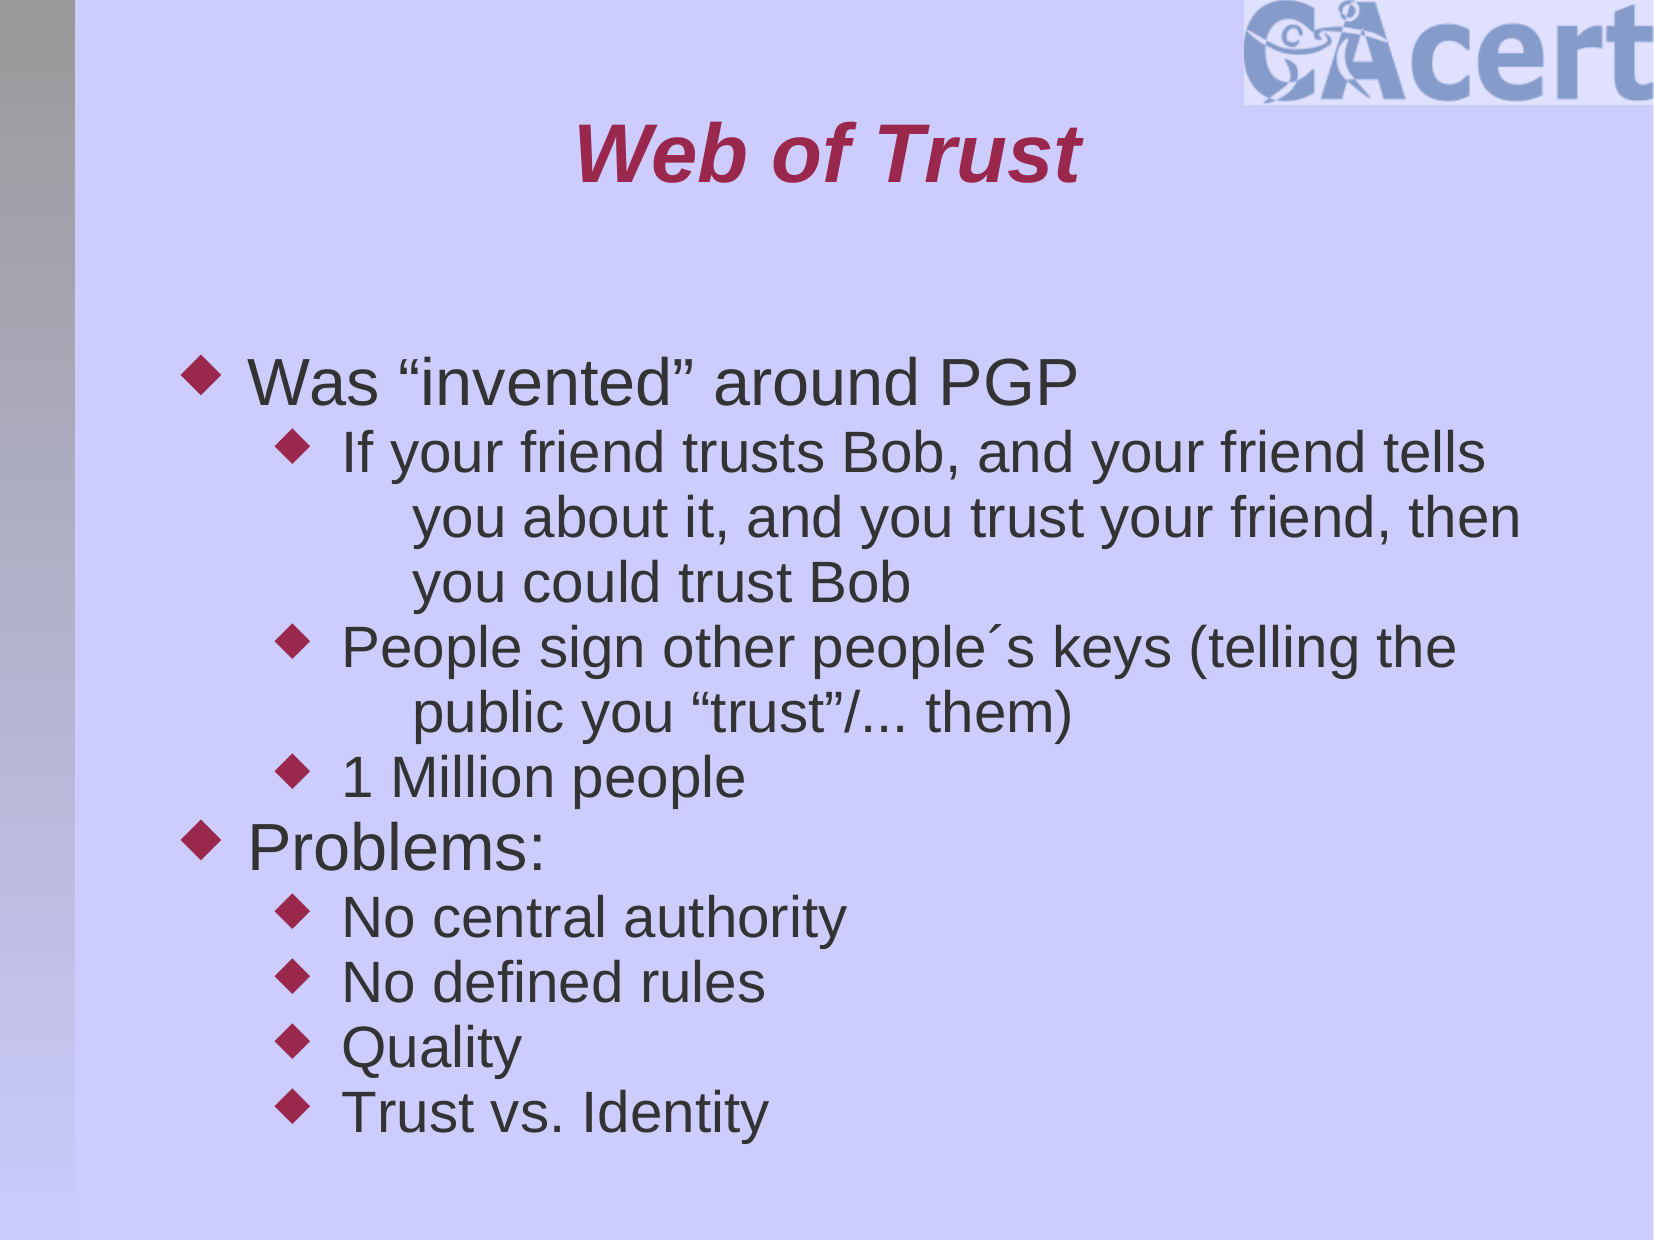

# Web of Trust
Was “invented” around PGP
If your friend trusts Bob, and your friend tells you about it, and you trust your friend, then you could trust Bob
People sign other people´s keys (telling the public you “trust”/... them)
1 Million people
Problems:
No central authority
No defined rules
Quality
Trust vs. Identity